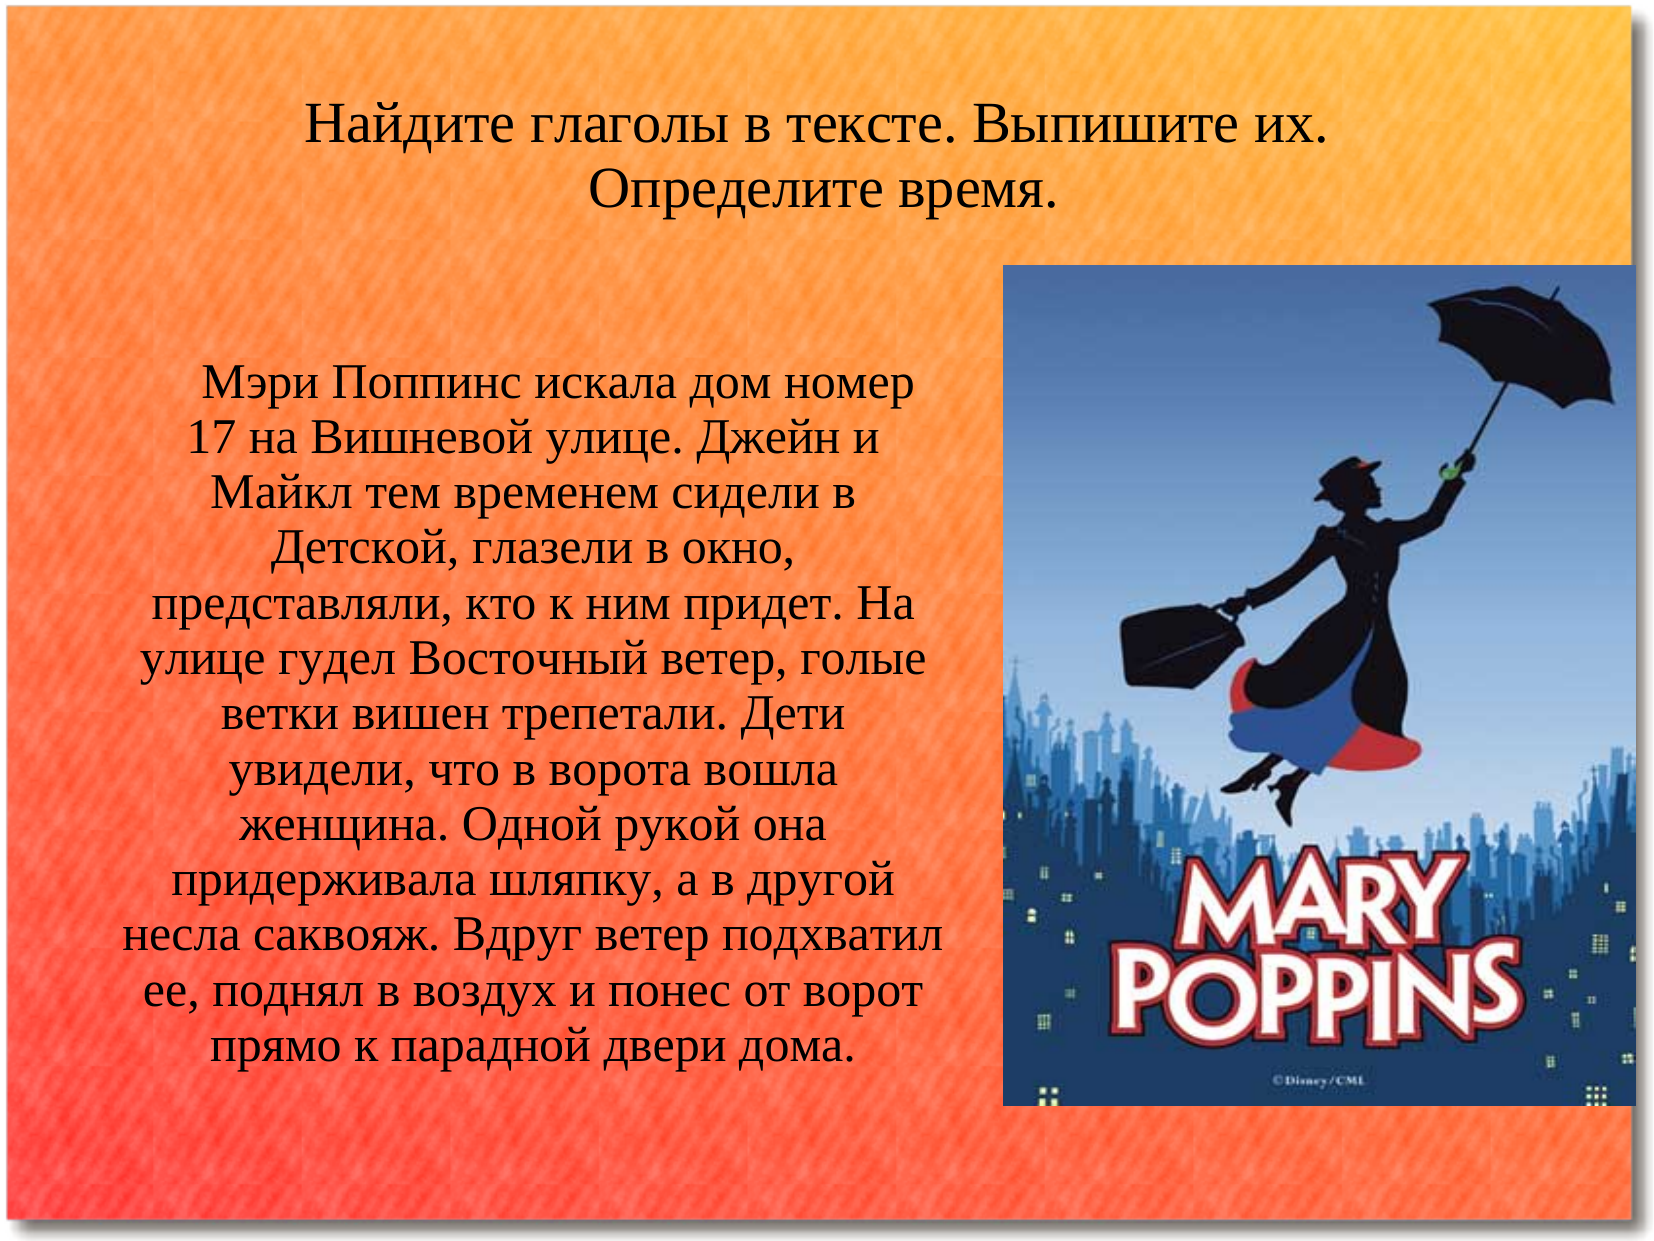

# Найдите глаголы в тексте. Выпишите их. Определите время.
 Мэри Поппинс искала дом номер 17 на Вишневой улице. Джейн и Майкл тем временем сидели в Детской, глазели в окно, представляли, кто к ним придет. На улице гудел Восточный ветер, голые ветки вишен трепетали. Дети увидели, что в ворота вошла женщина. Одной рукой она придерживала шляпку, а в другой несла саквояж. Вдруг ветер подхватил ее, поднял в воздух и понес от ворот прямо к парадной двери дома.